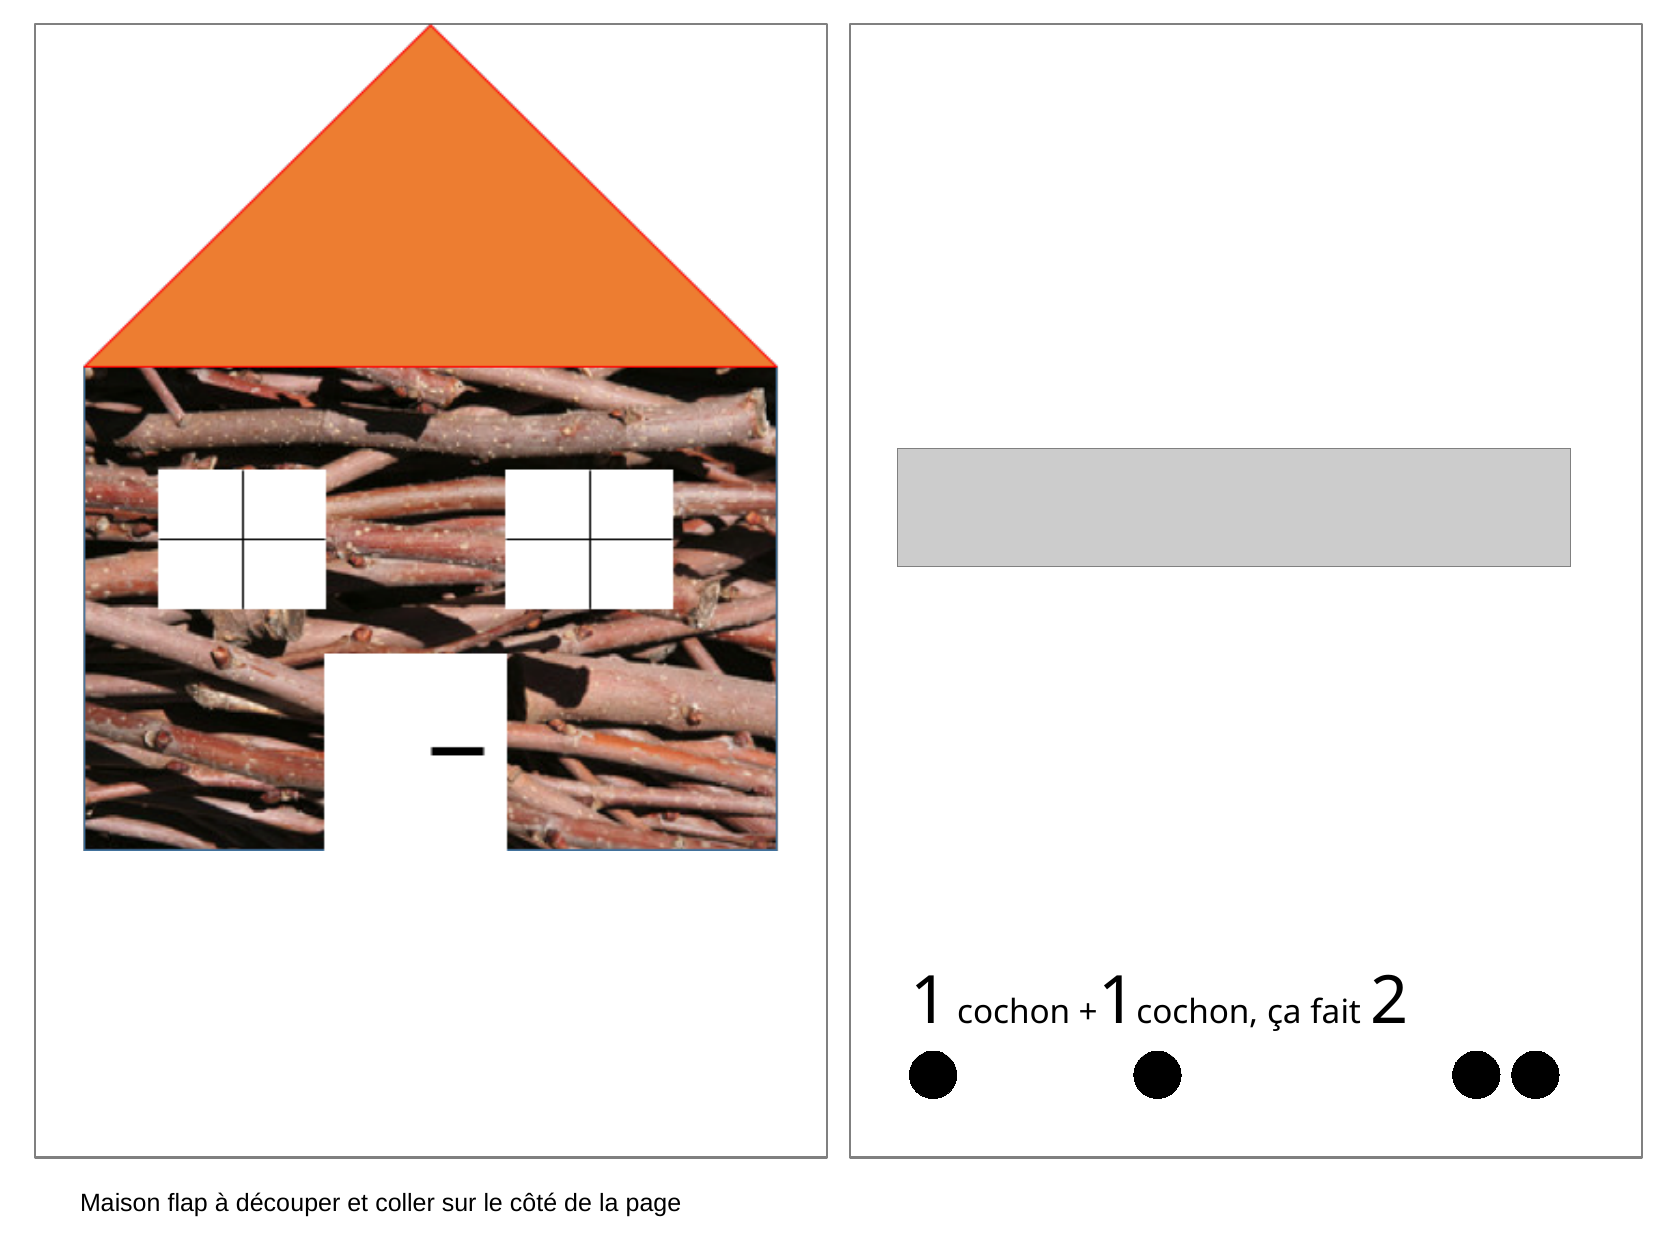

1 cochon +1cochon, ça fait 2
Maison flap à découper et coller sur le côté de la page